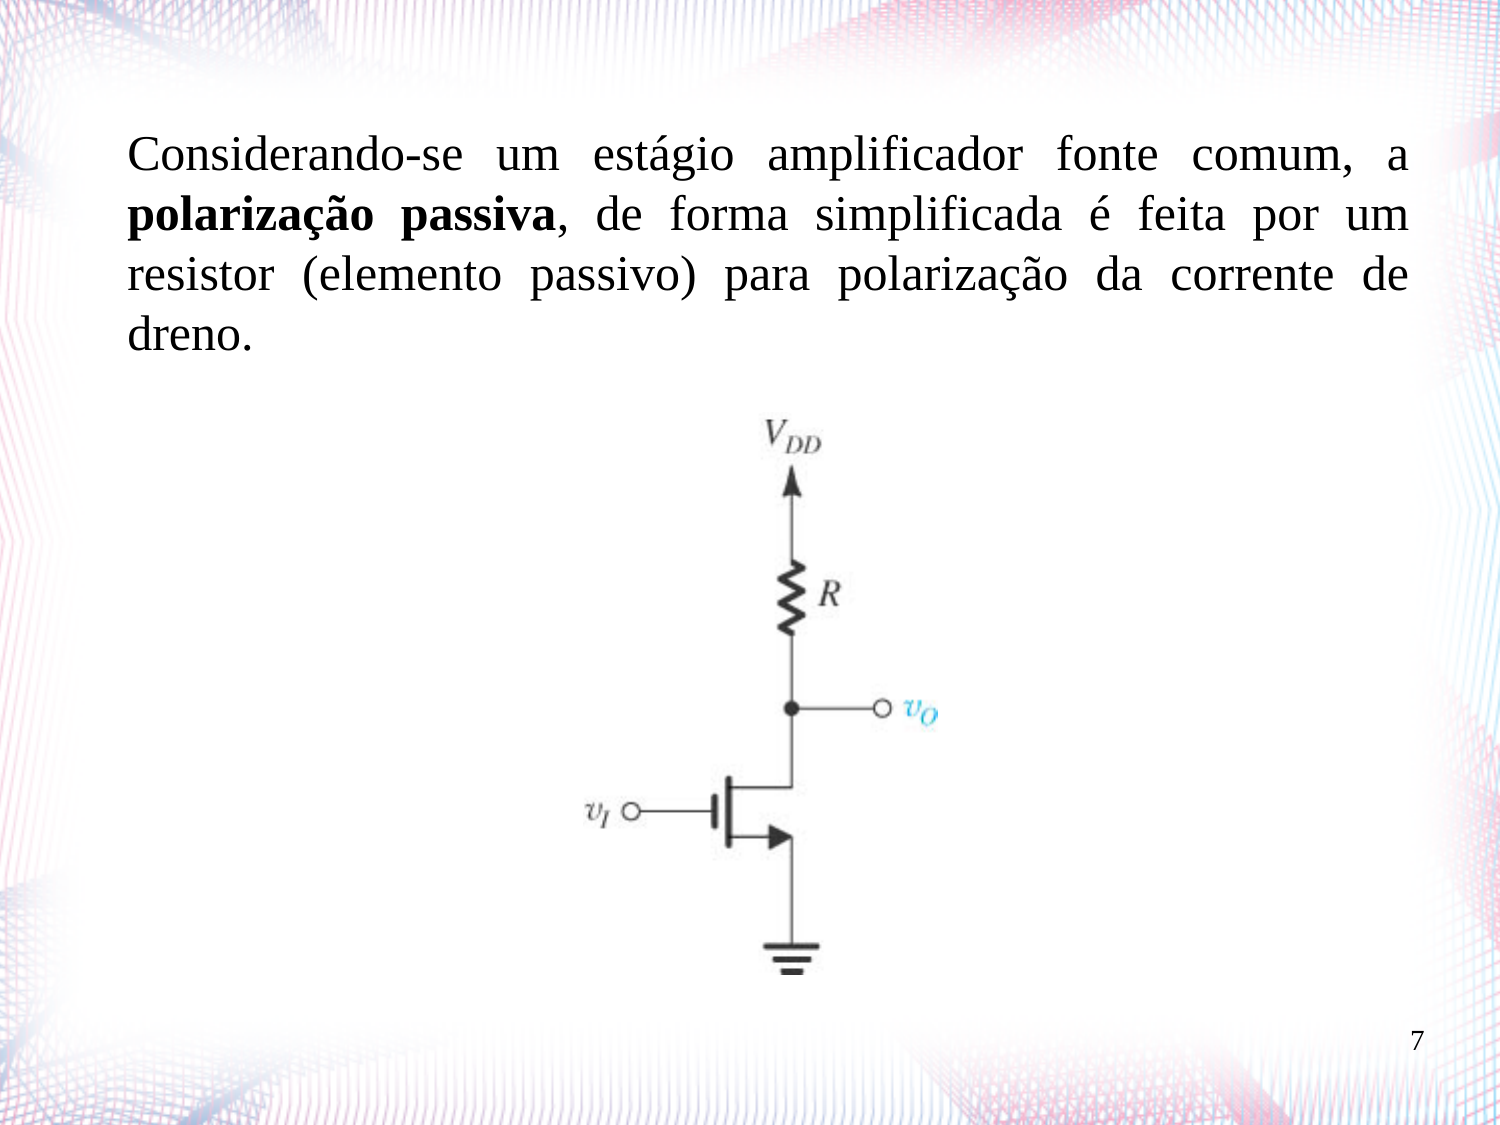

Considerando-se um estágio amplificador fonte comum, a polarização passiva, de forma simplificada é feita por um resistor (elemento passivo) para polarização da corrente de dreno.
7